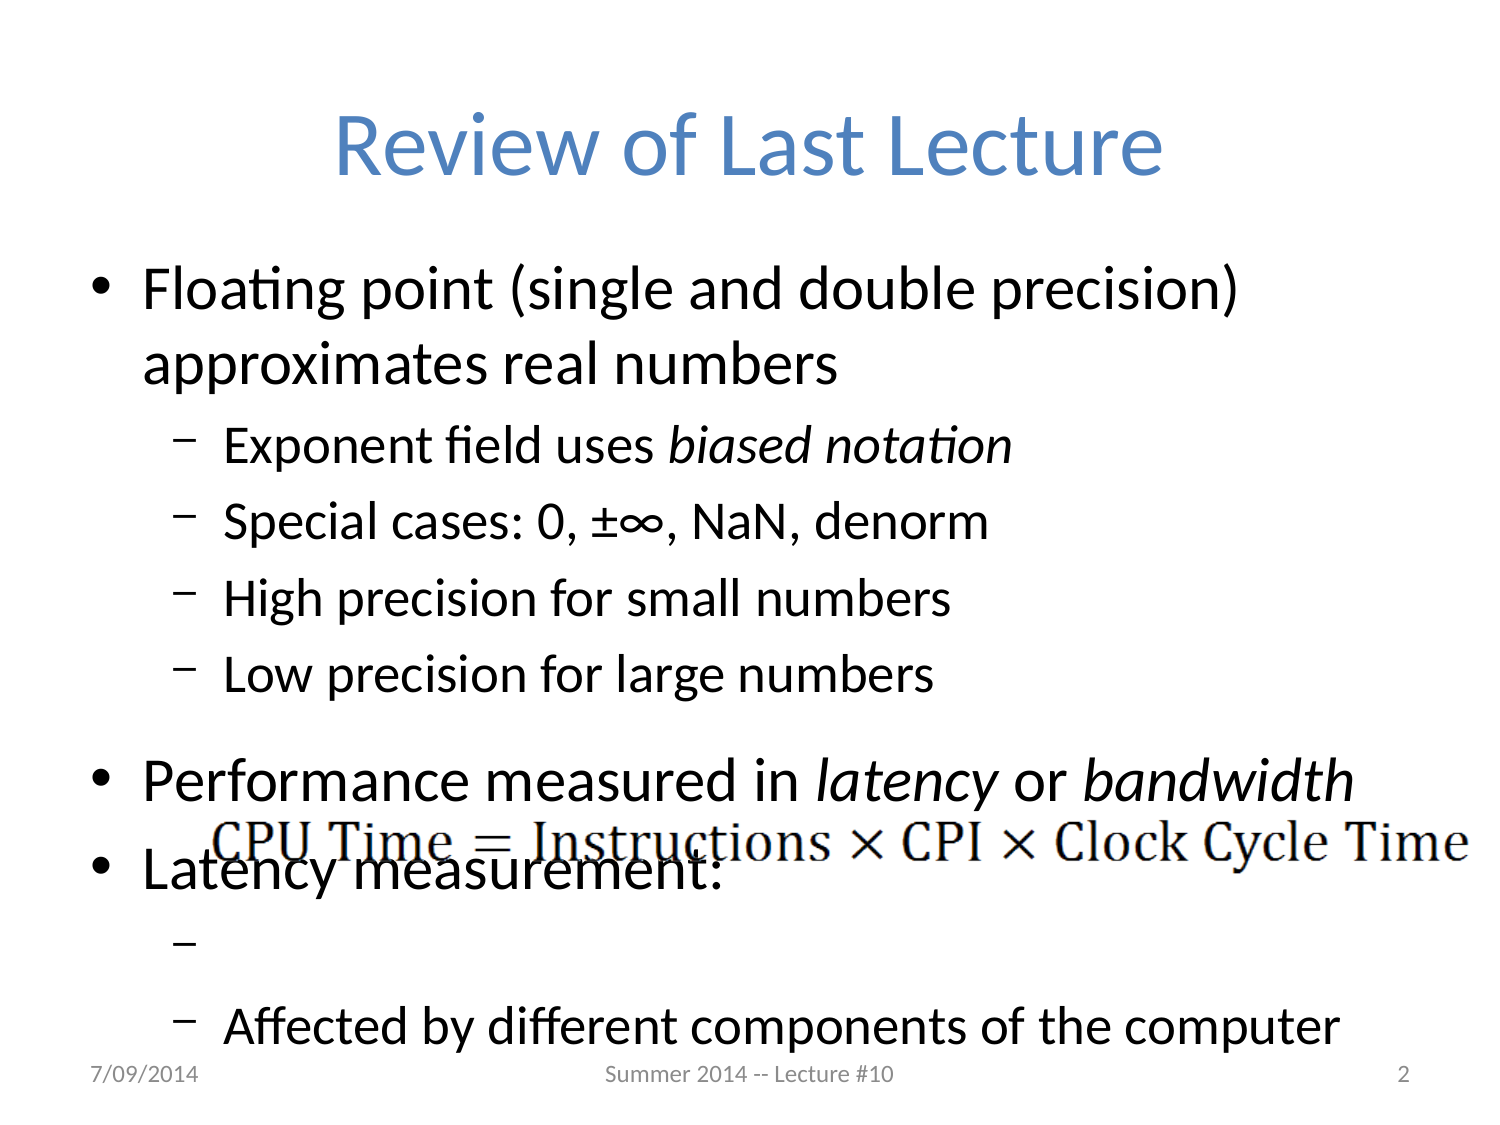

# Review of Last Lecture
Floating point (single and double precision) approximates real numbers
Exponent field uses biased notation
Special cases: 0, ±∞, NaN, denorm
High precision for small numbers
Low precision for large numbers
Performance measured in latency or bandwidth
Latency measurement:
Affected by different components of the computer
7/09/2014
Summer 2014 -- Lecture #10